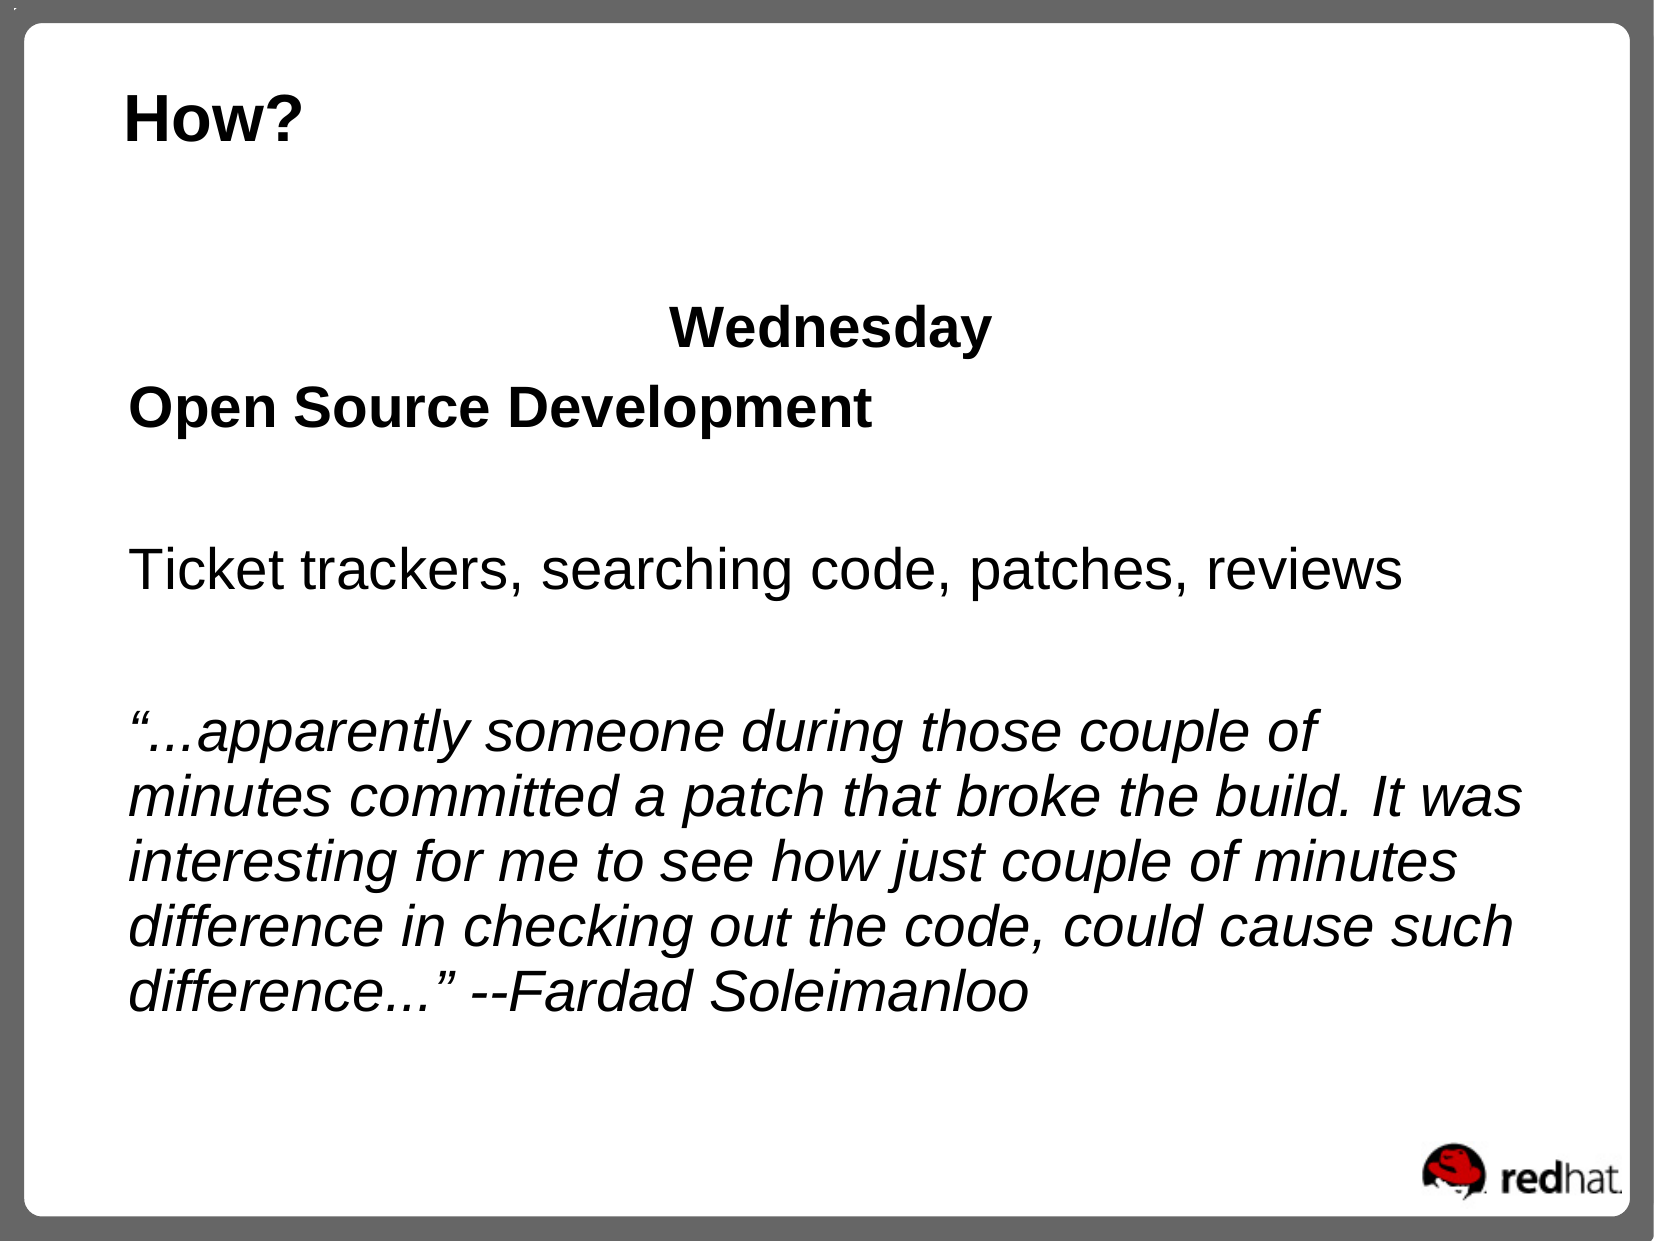

# How?
Wednesday
Open Source Development
Ticket trackers, searching code, patches, reviews
“...apparently someone during those couple of minutes committed a patch that broke the build. It was interesting for me to see how just couple of minutes difference in checking out the code, could cause such difference...” --Fardad Soleimanloo